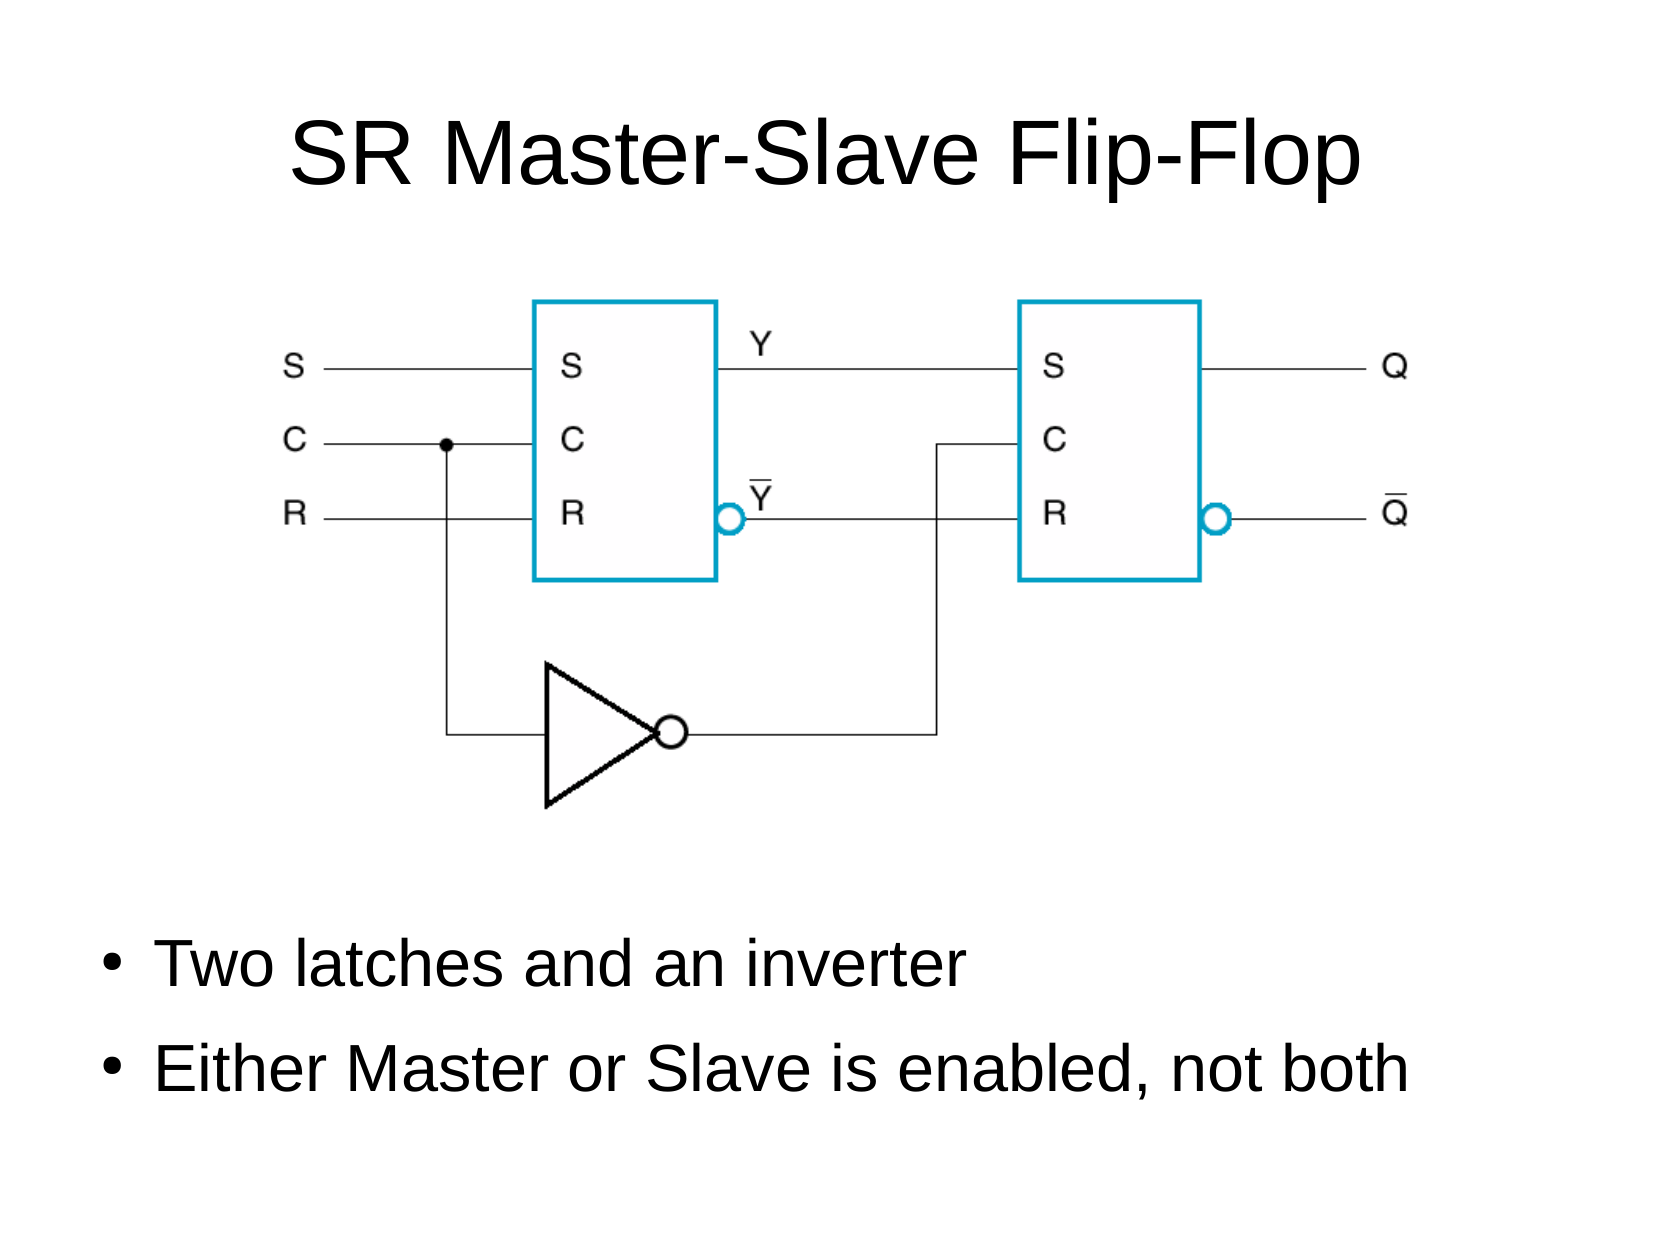

# SR Master-Slave Flip-Flop
Two latches and an inverter
Either Master or Slave is enabled, not both